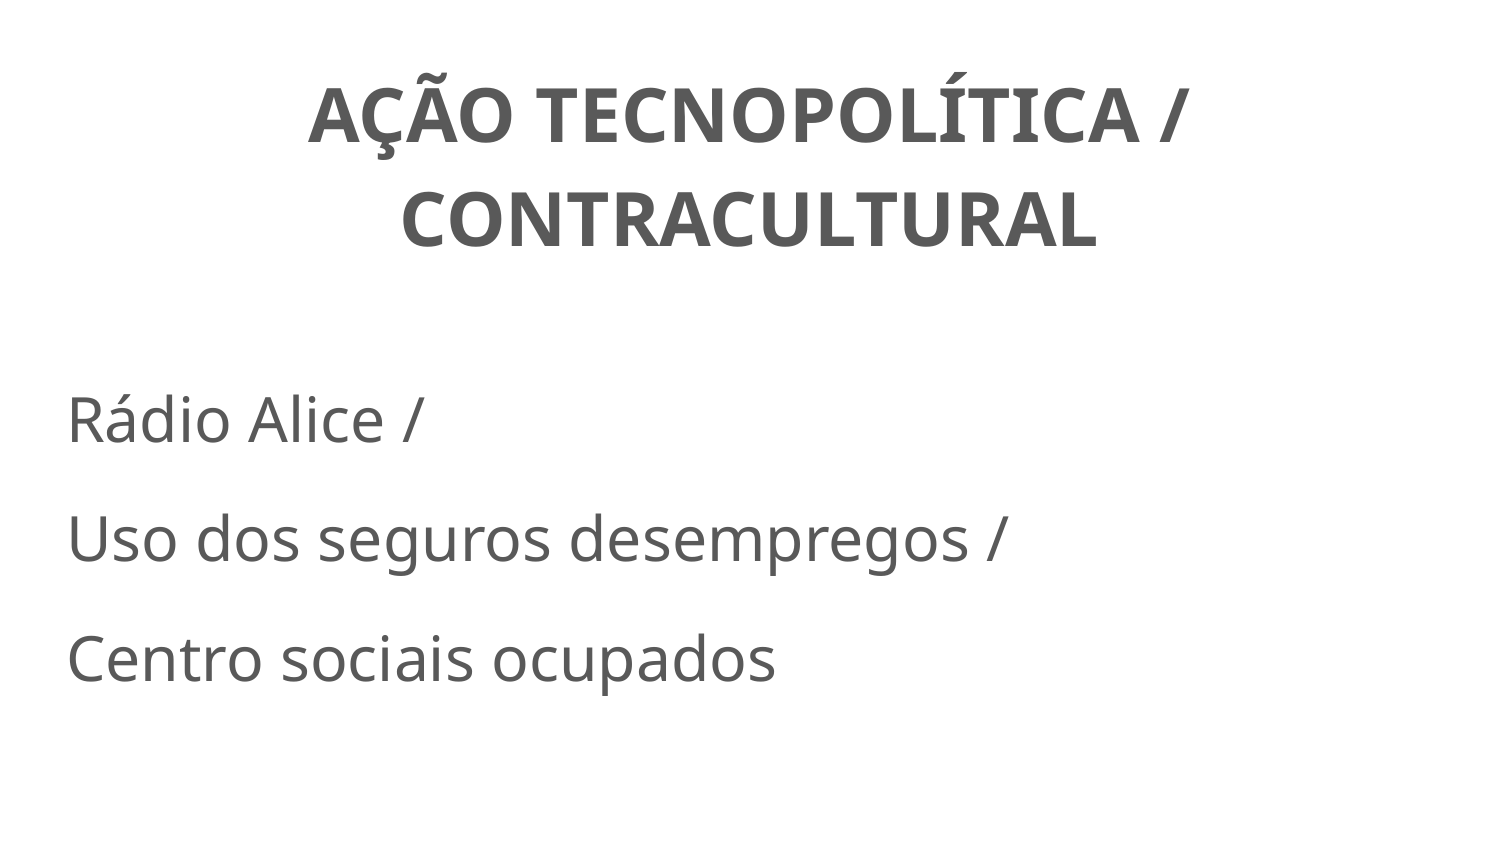

# AÇÃO TECNOPOLÍTICA / CONTRACULTURAL
Rádio Alice /
Uso dos seguros desempregos /
Centro sociais ocupados